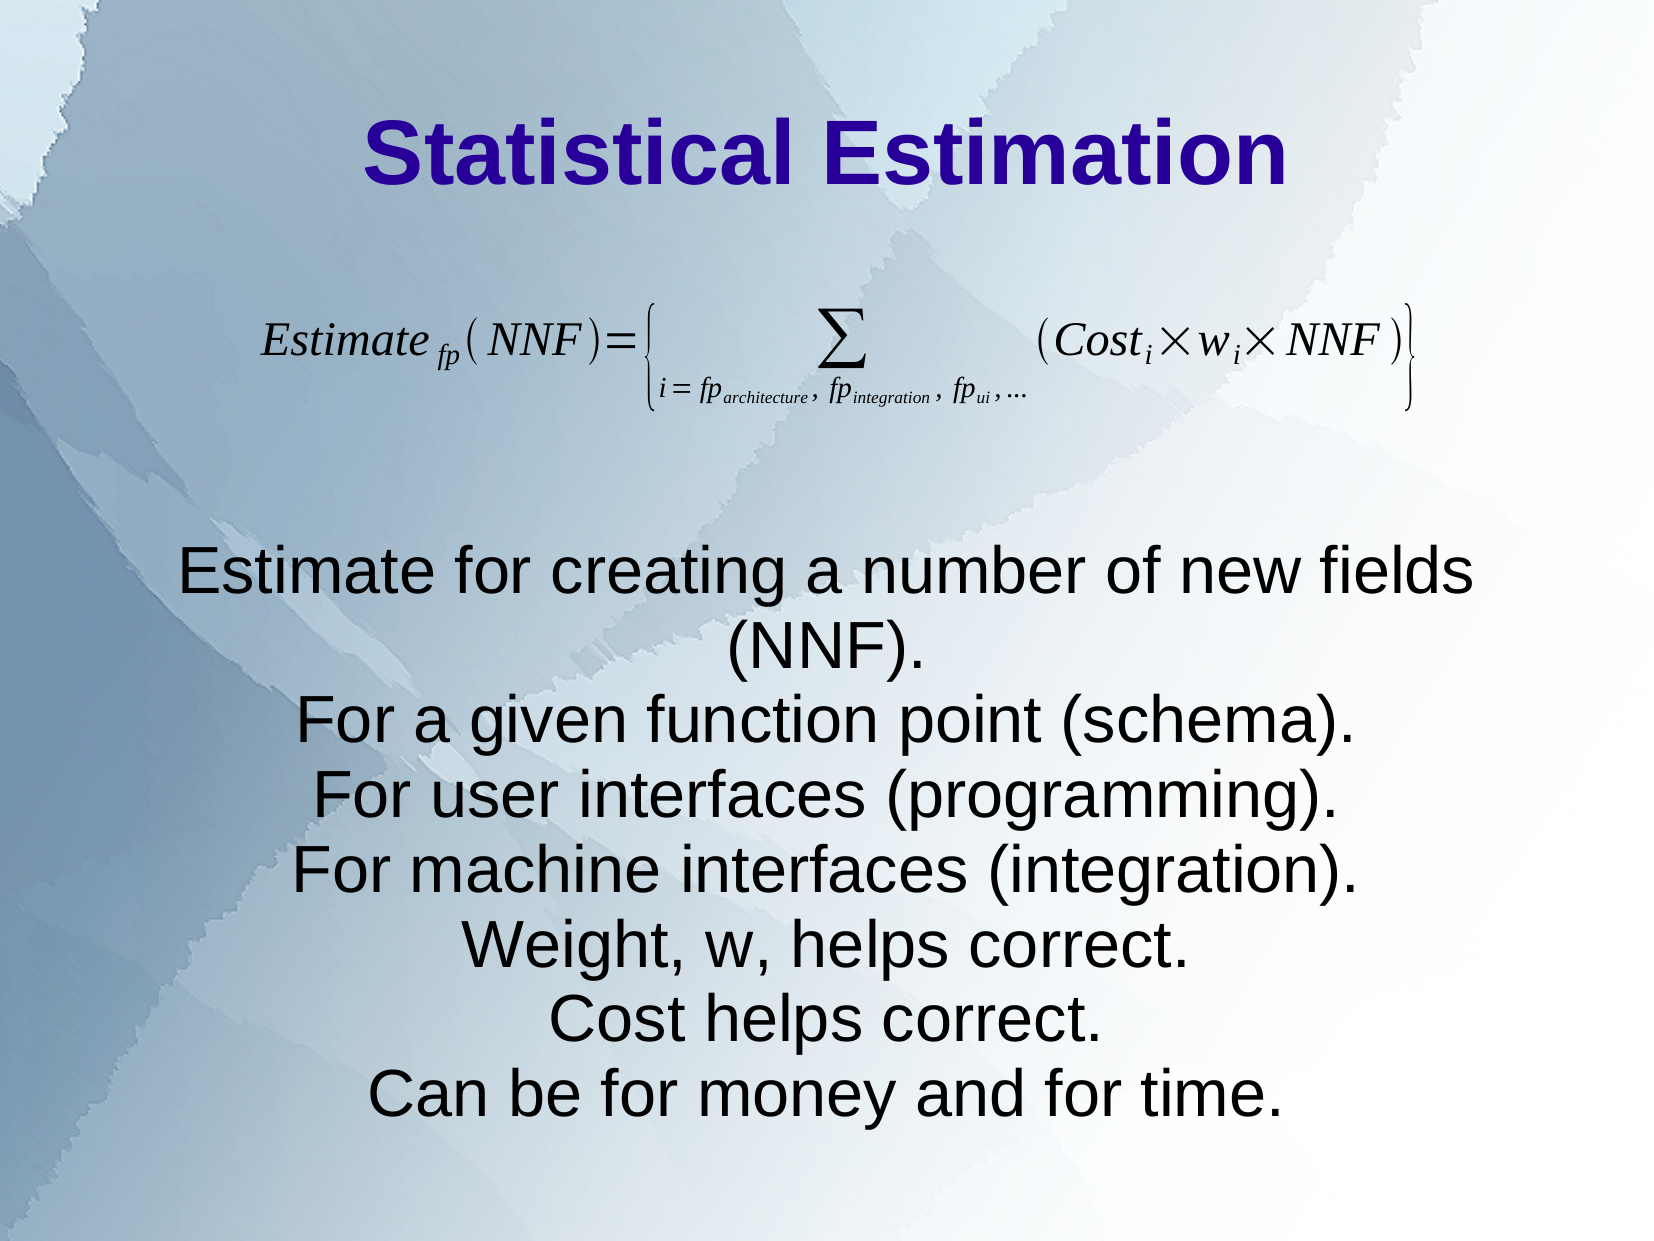

# Statistical Estimation
Estimate for creating a number of new fields (NNF).
For a given function point (schema).
For user interfaces (programming).
For machine interfaces (integration).
Weight, w, helps correct.
Cost helps correct.
Can be for money and for time.